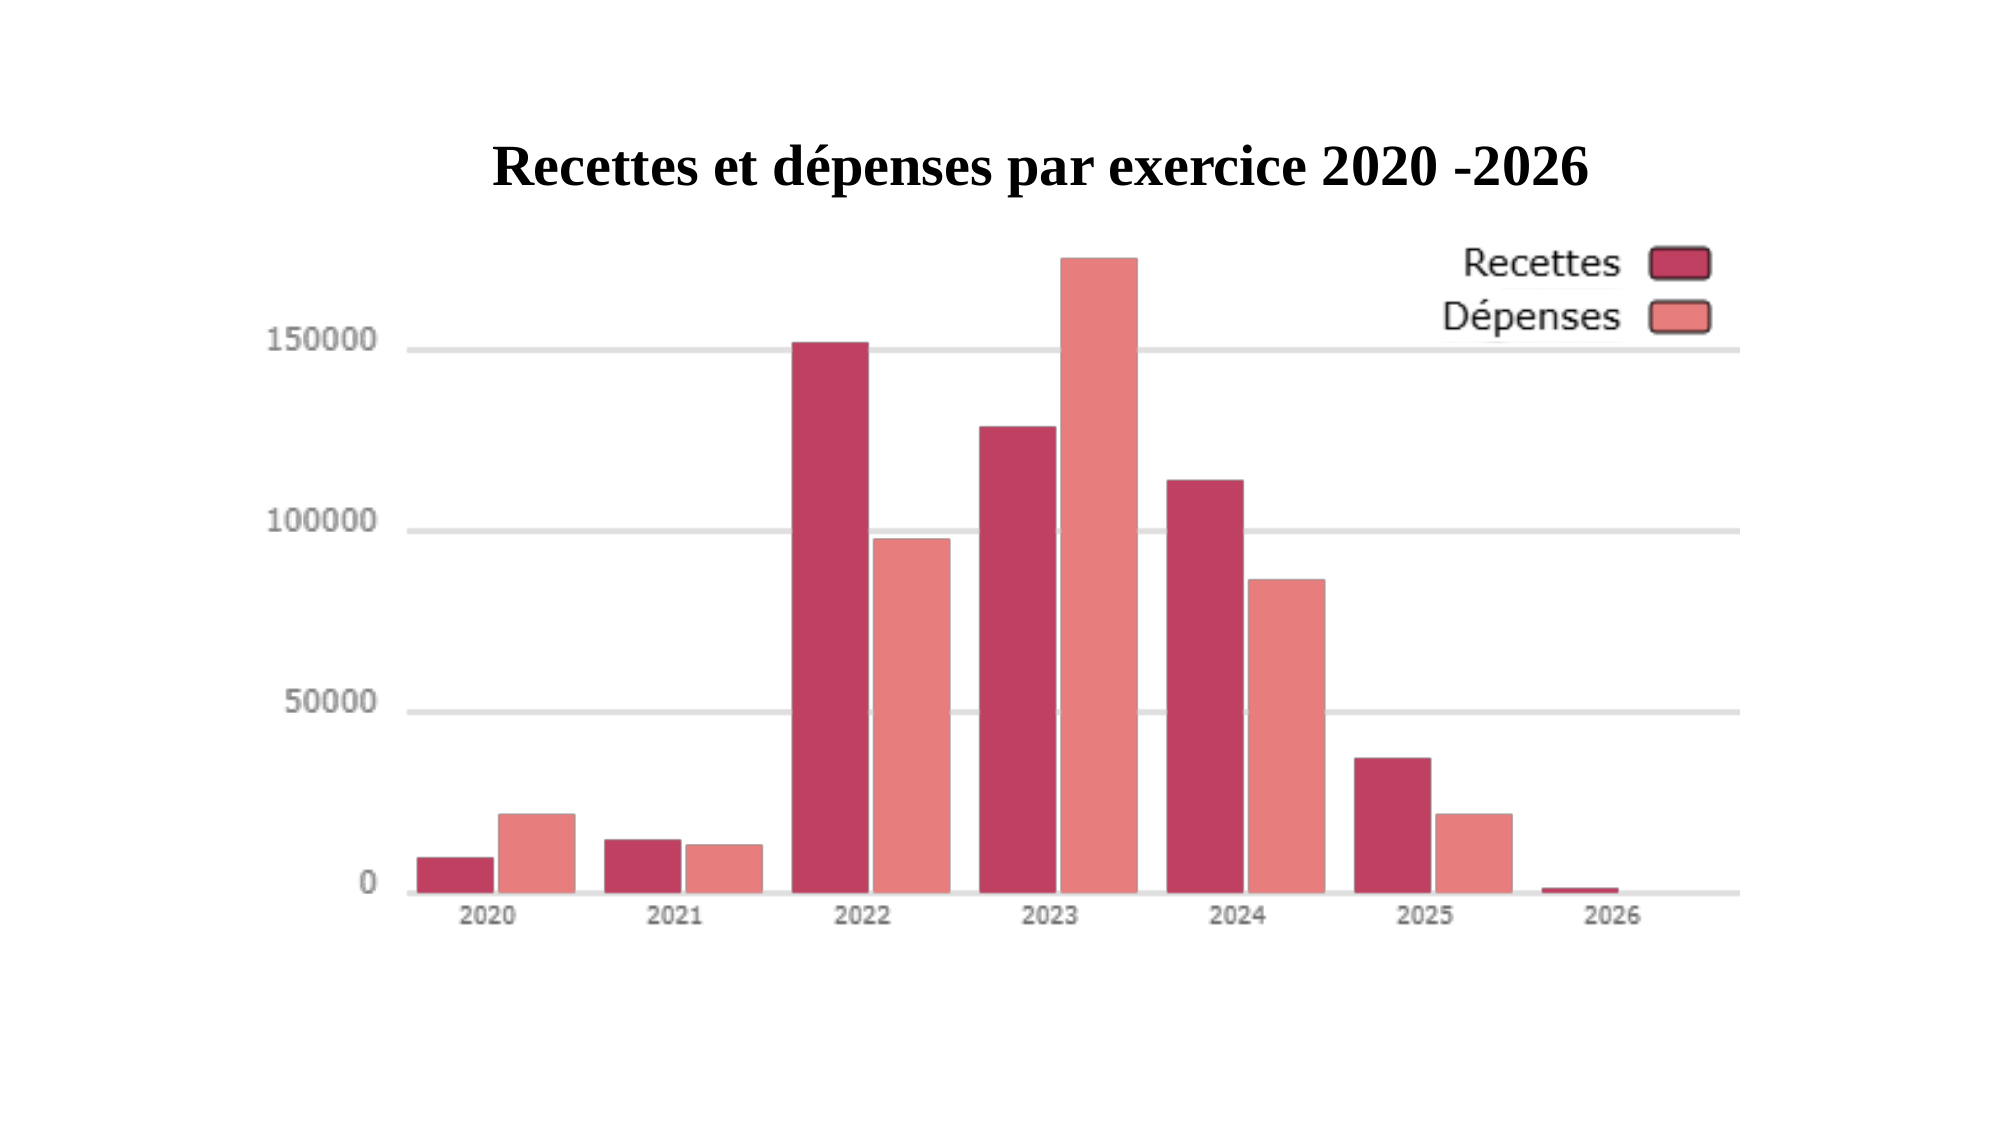

Recettes et dépenses par exercice 2020 -2026